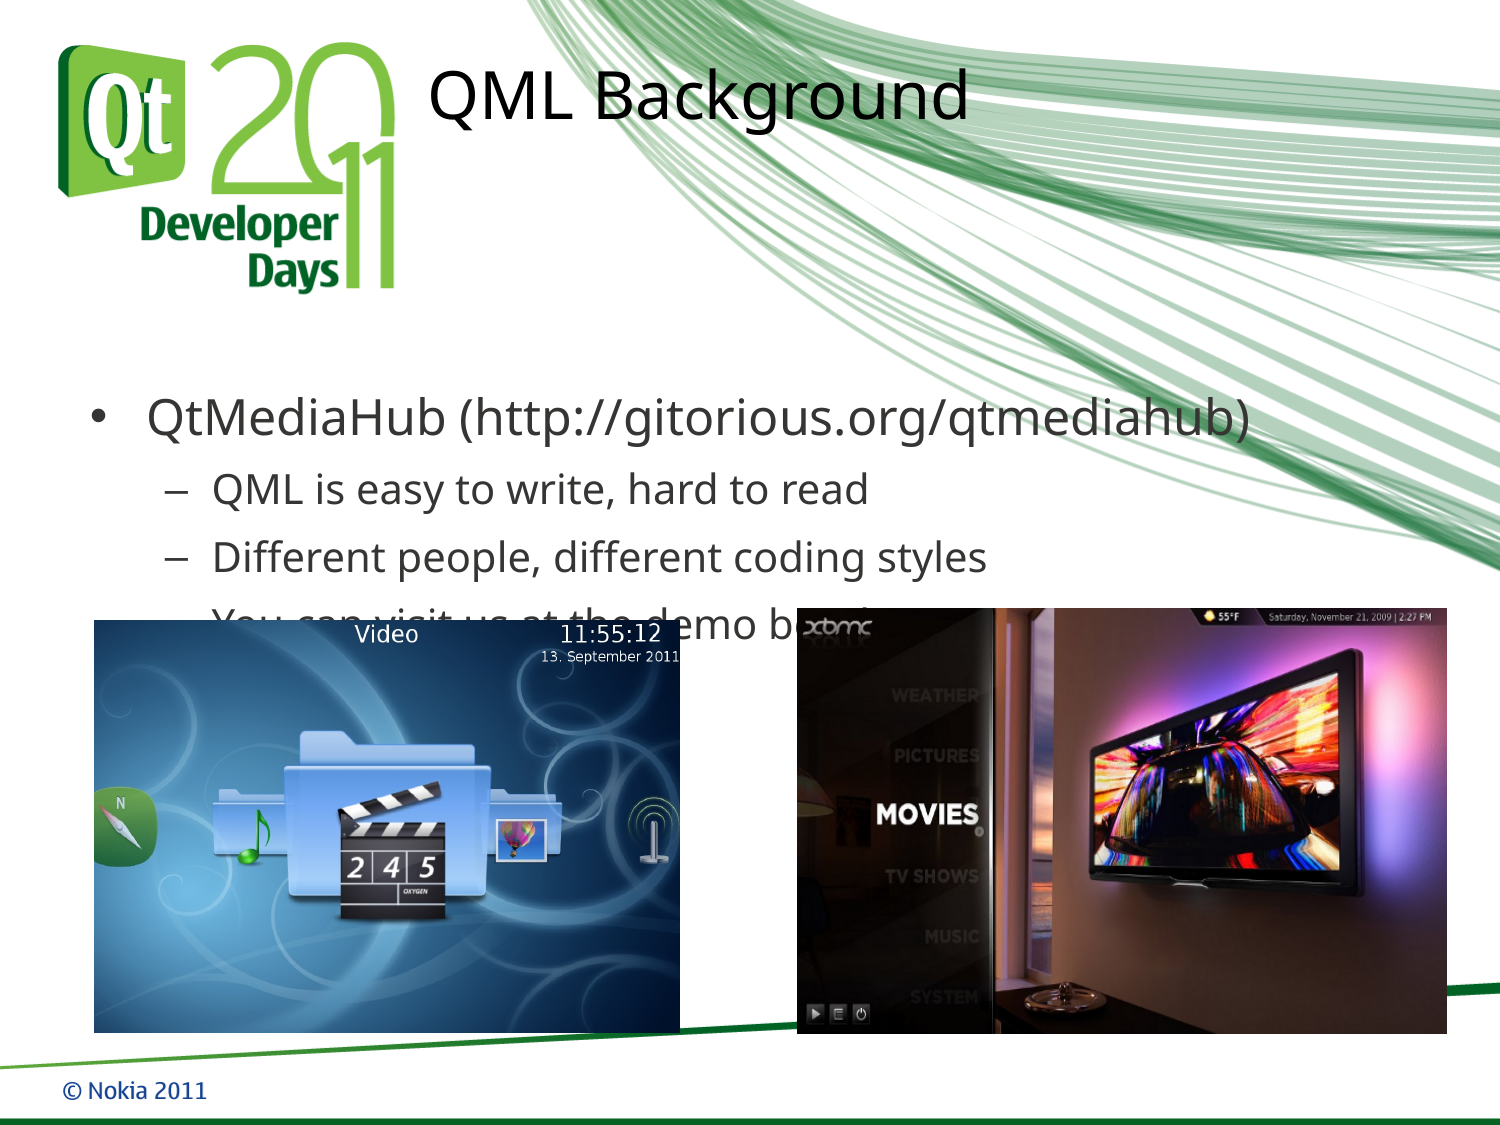

# QML Background
QtMediaHub (http://gitorious.org/qtmediahub)
QML is easy to write, hard to read
Different people, different coding styles
You can visit us at the demo booth